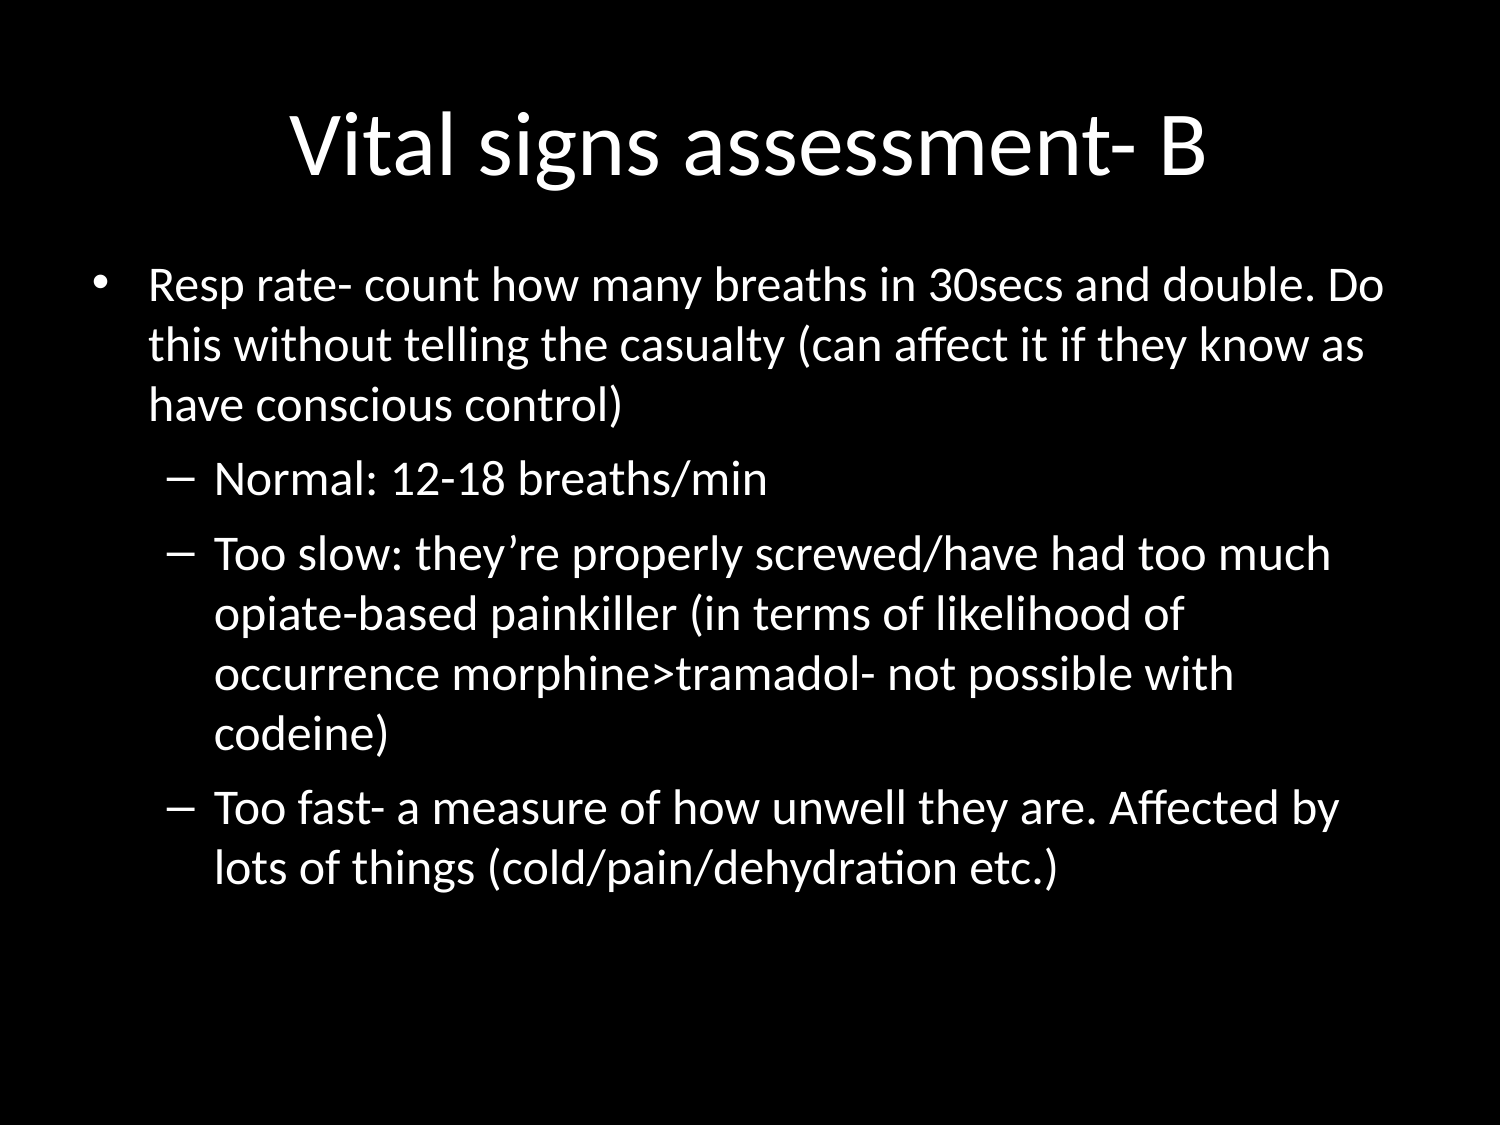

# Vital signs assessment- B
Resp rate- count how many breaths in 30secs and double. Do this without telling the casualty (can affect it if they know as have conscious control)
Normal: 12-18 breaths/min
Too slow: they’re properly screwed/have had too much opiate-based painkiller (in terms of likelihood of occurrence morphine>tramadol- not possible with codeine)
Too fast- a measure of how unwell they are. Affected by lots of things (cold/pain/dehydration etc.)